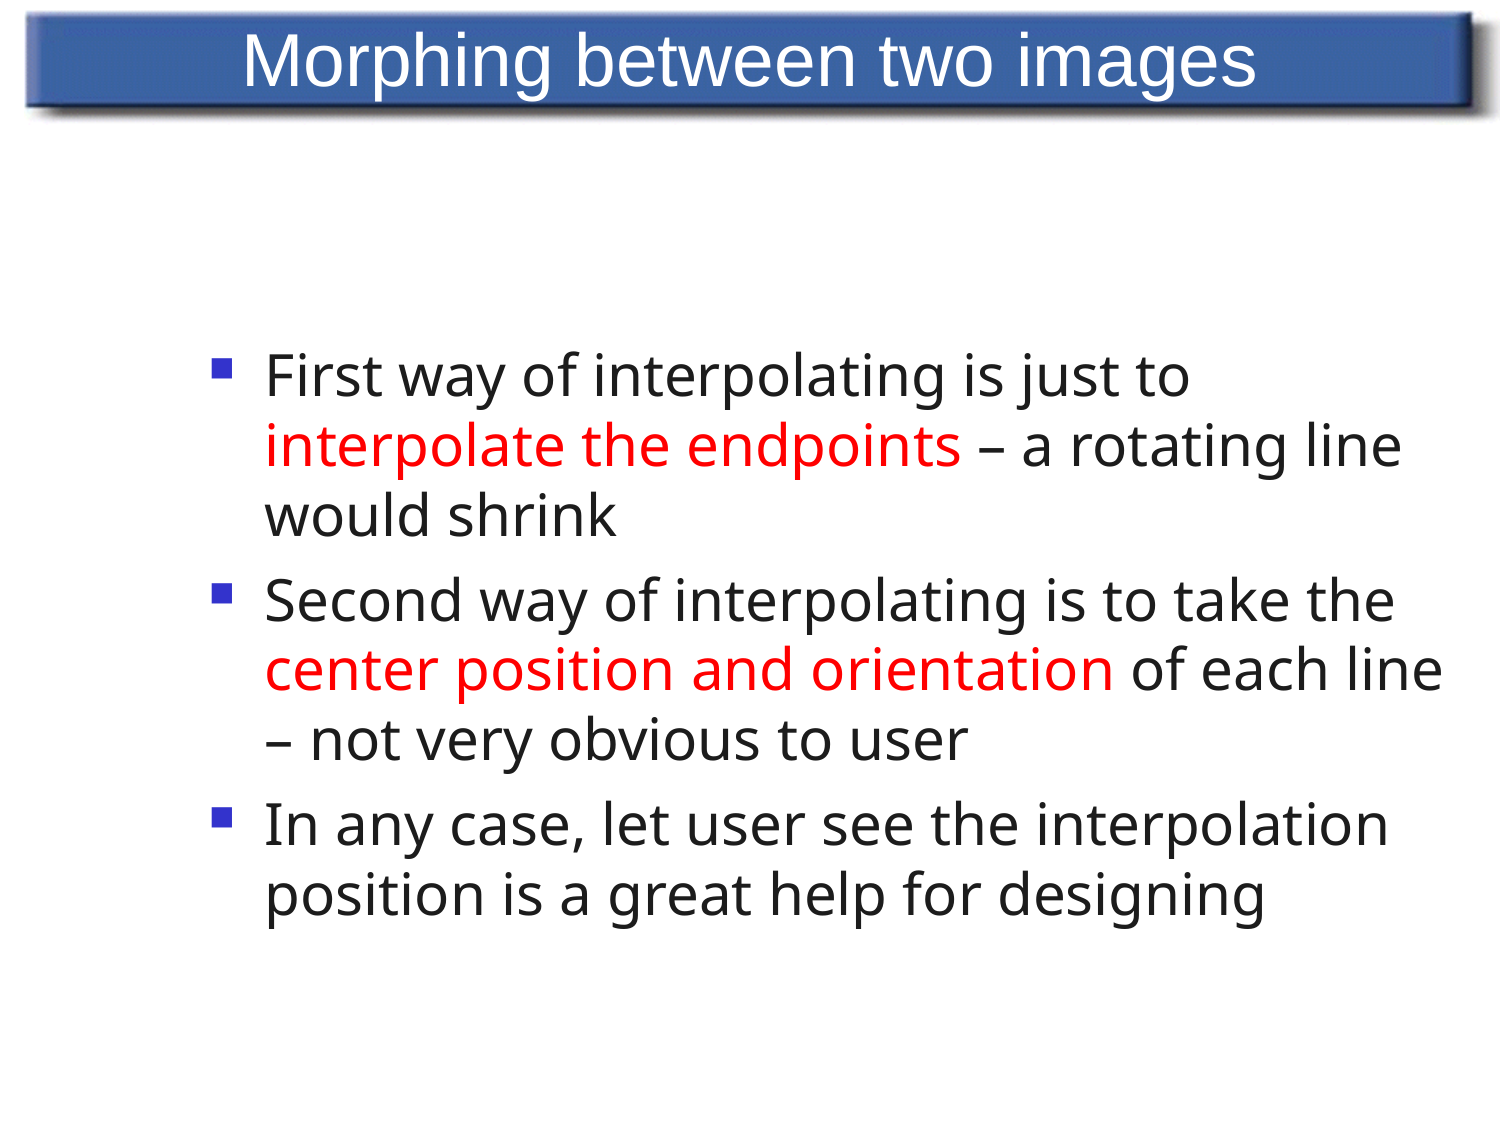

# Morphing between two images
First way of interpolating is just to interpolate the endpoints – a rotating line would shrink
Second way of interpolating is to take the center position and orientation of each line – not very obvious to user
In any case, let user see the interpolation position is a great help for designing